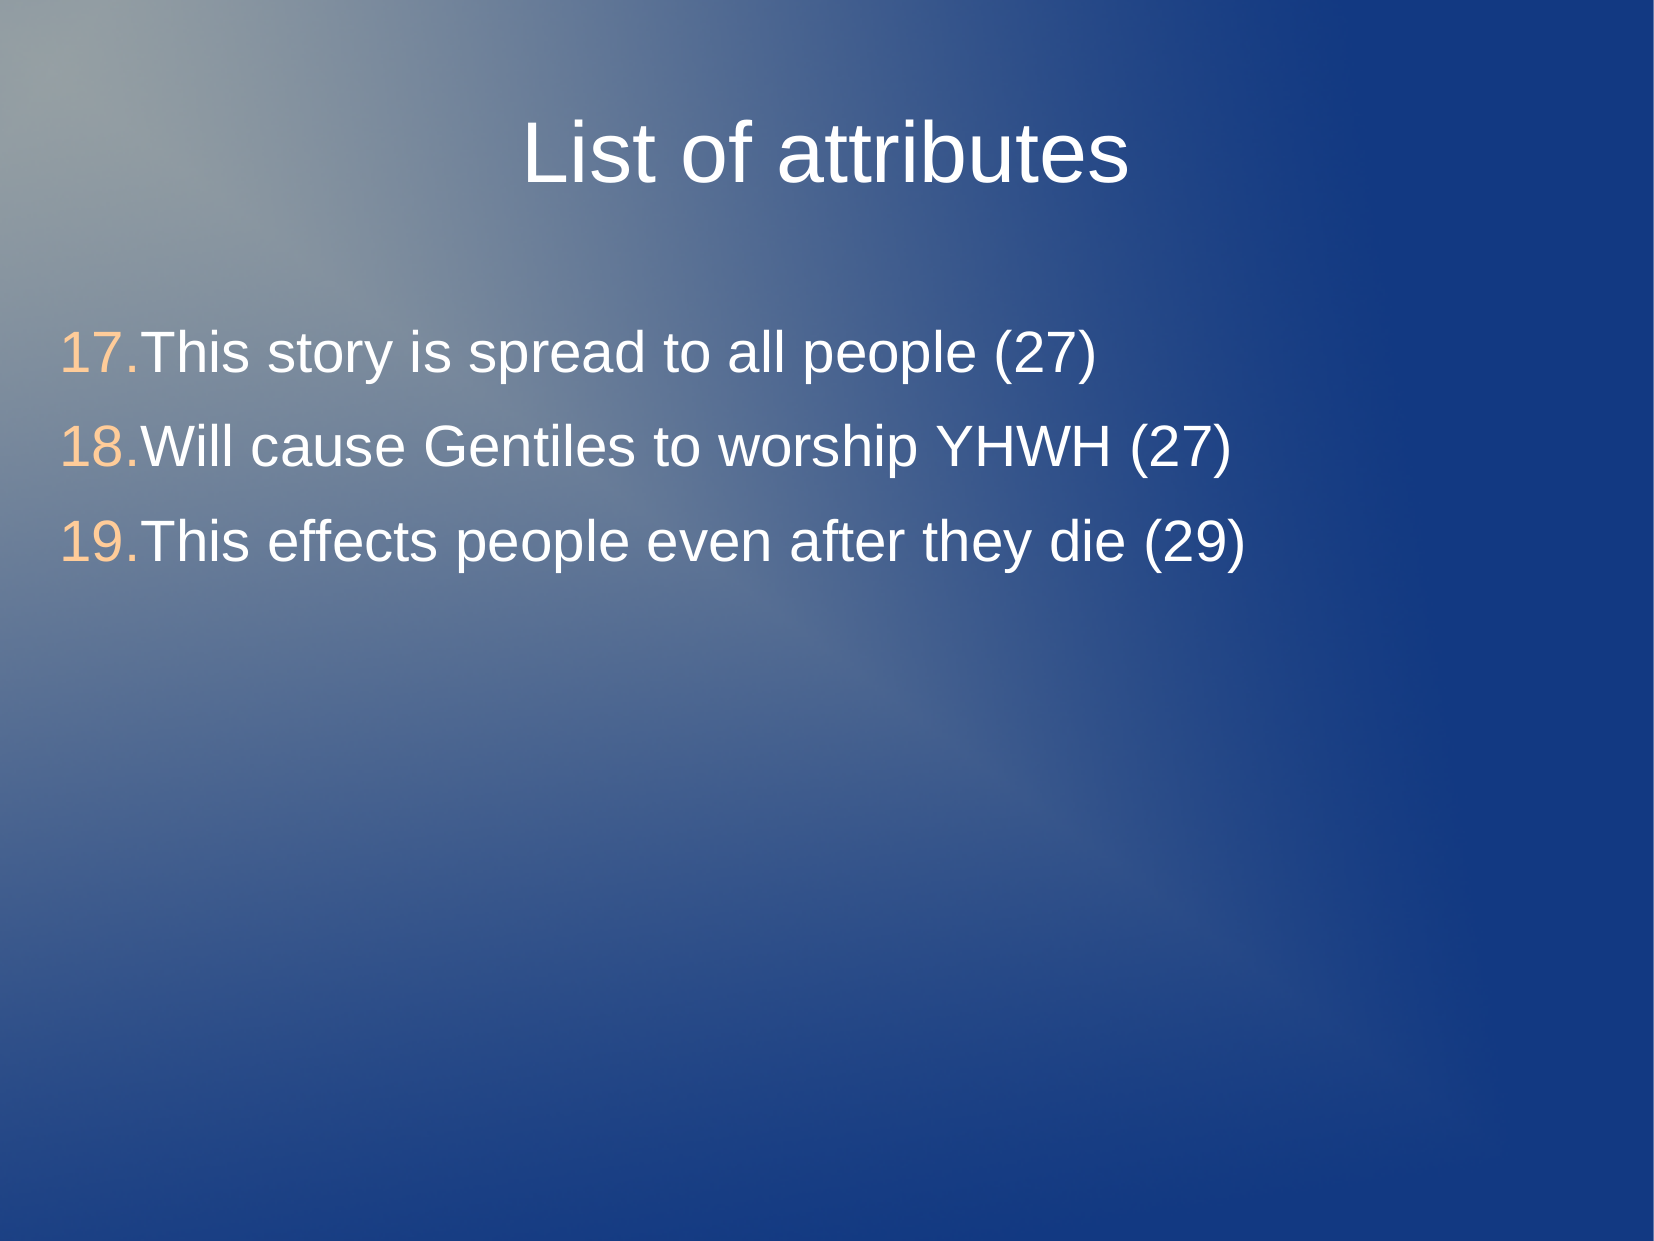

# List of attributes
This story is spread to all people (27)
Will cause Gentiles to worship YHWH (27)
This effects people even after they die (29)